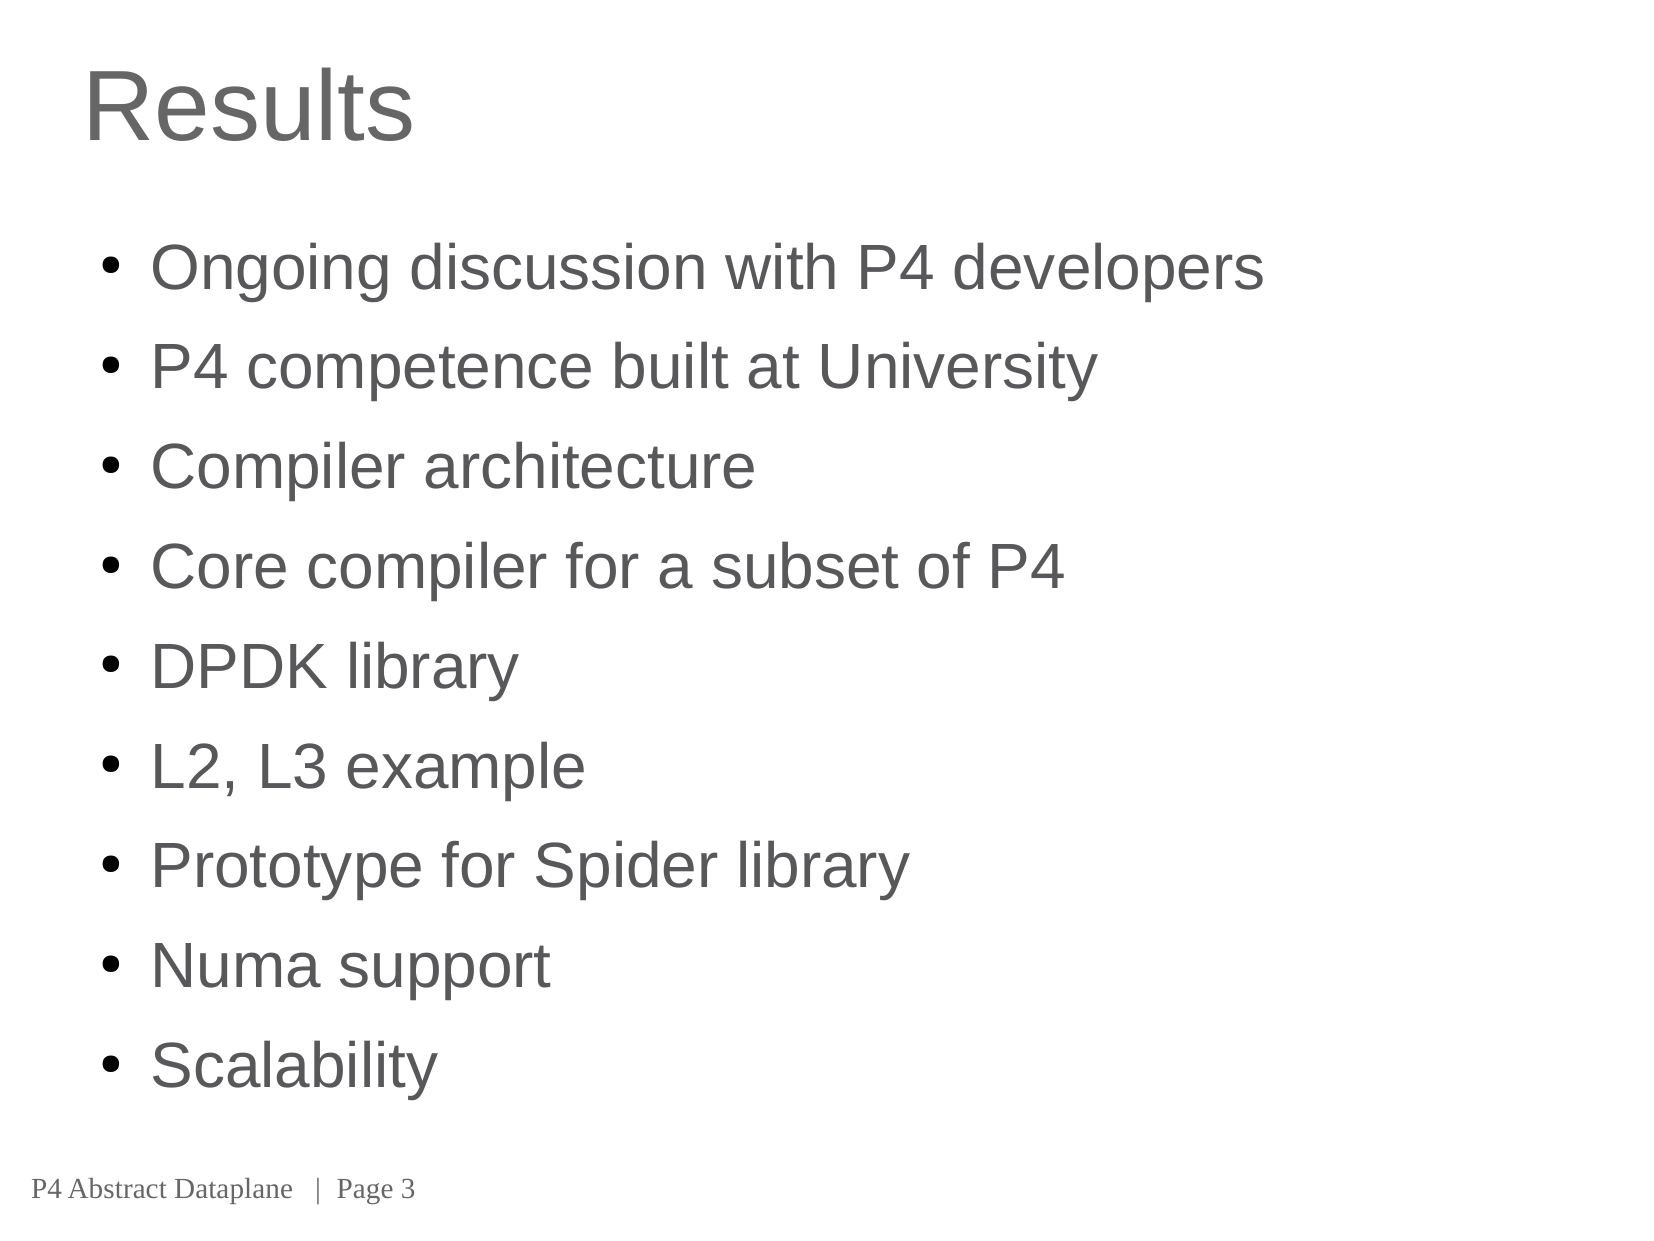

# Results
Ongoing discussion with P4 developers
P4 competence built at University
Compiler architecture
Core compiler for a subset of P4
DPDK library
L2, L3 example
Prototype for Spider library
Numa support
Scalability
3
P4 Abstract Dataplane